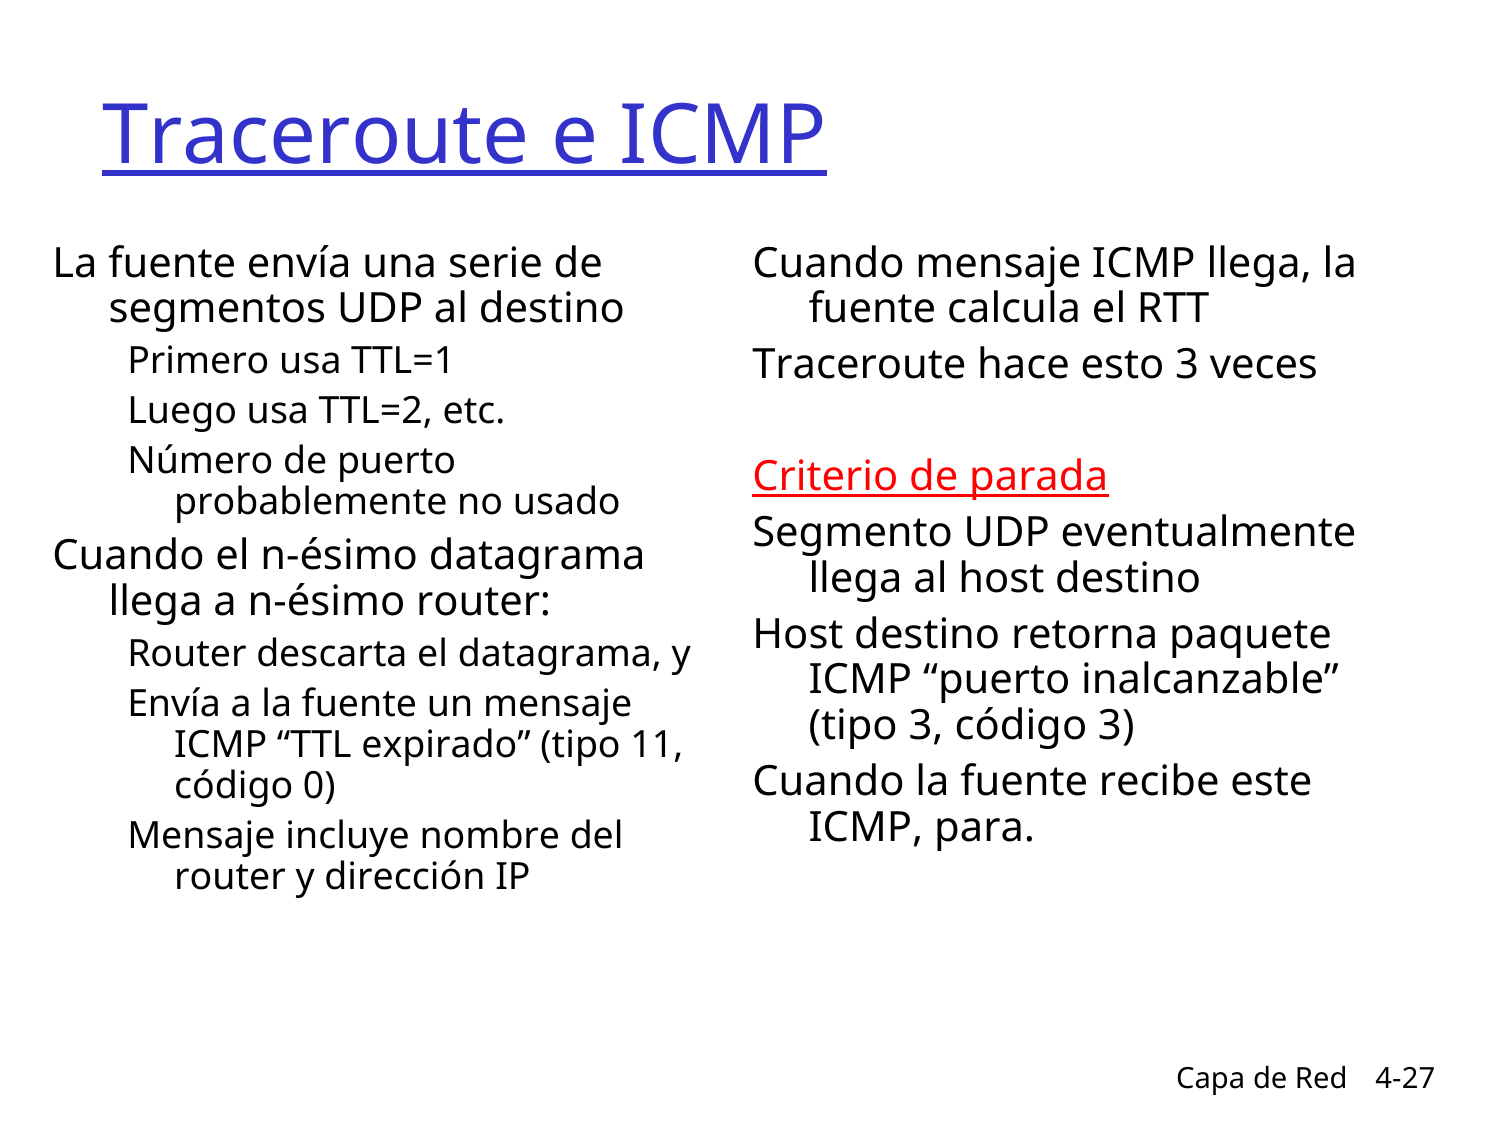

# Traceroute e ICMP
La fuente envía una serie de segmentos UDP al destino
Primero usa TTL=1
Luego usa TTL=2, etc.
Número de puerto probablemente no usado
Cuando el n-ésimo datagrama llega a n-ésimo router:
Router descarta el datagrama, y
Envía a la fuente un mensaje ICMP “TTL expirado” (tipo 11, código 0)
Mensaje incluye nombre del router y dirección IP
Cuando mensaje ICMP llega, la fuente calcula el RTT
Traceroute hace esto 3 veces
Criterio de parada
Segmento UDP eventualmente llega al host destino
Host destino retorna paquete ICMP “puerto inalcanzable” (tipo 3, código 3)
Cuando la fuente recibe este ICMP, para.
27